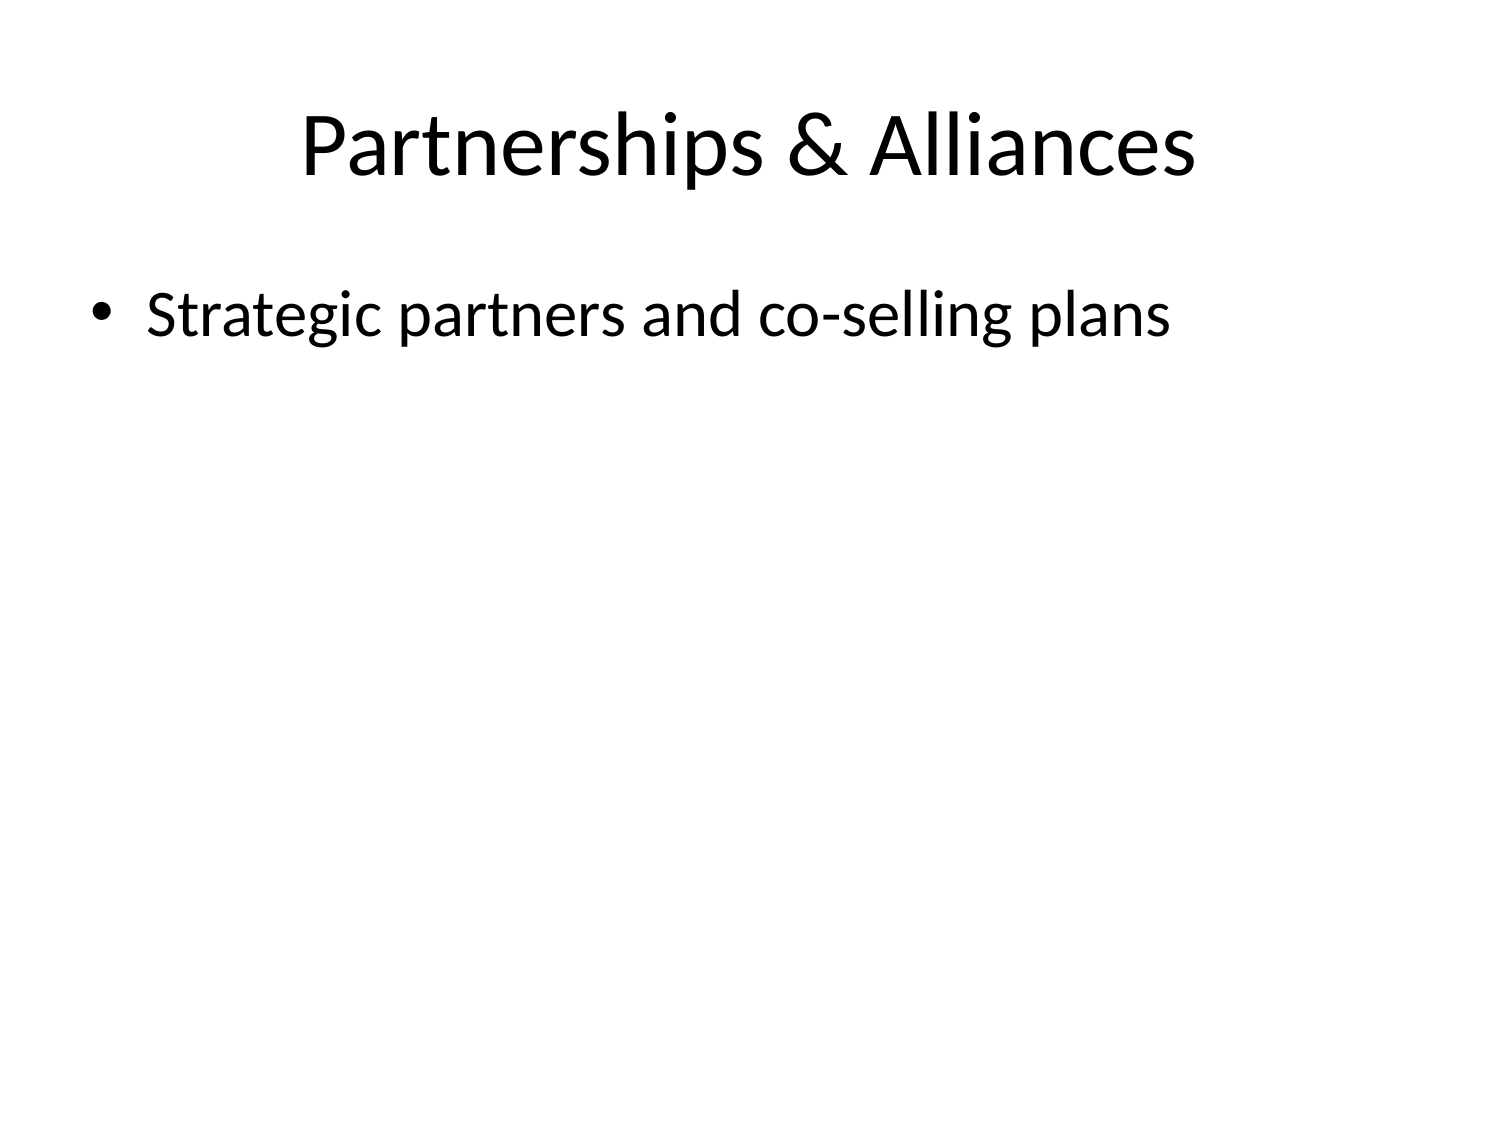

# Partnerships & Alliances
Strategic partners and co-selling plans